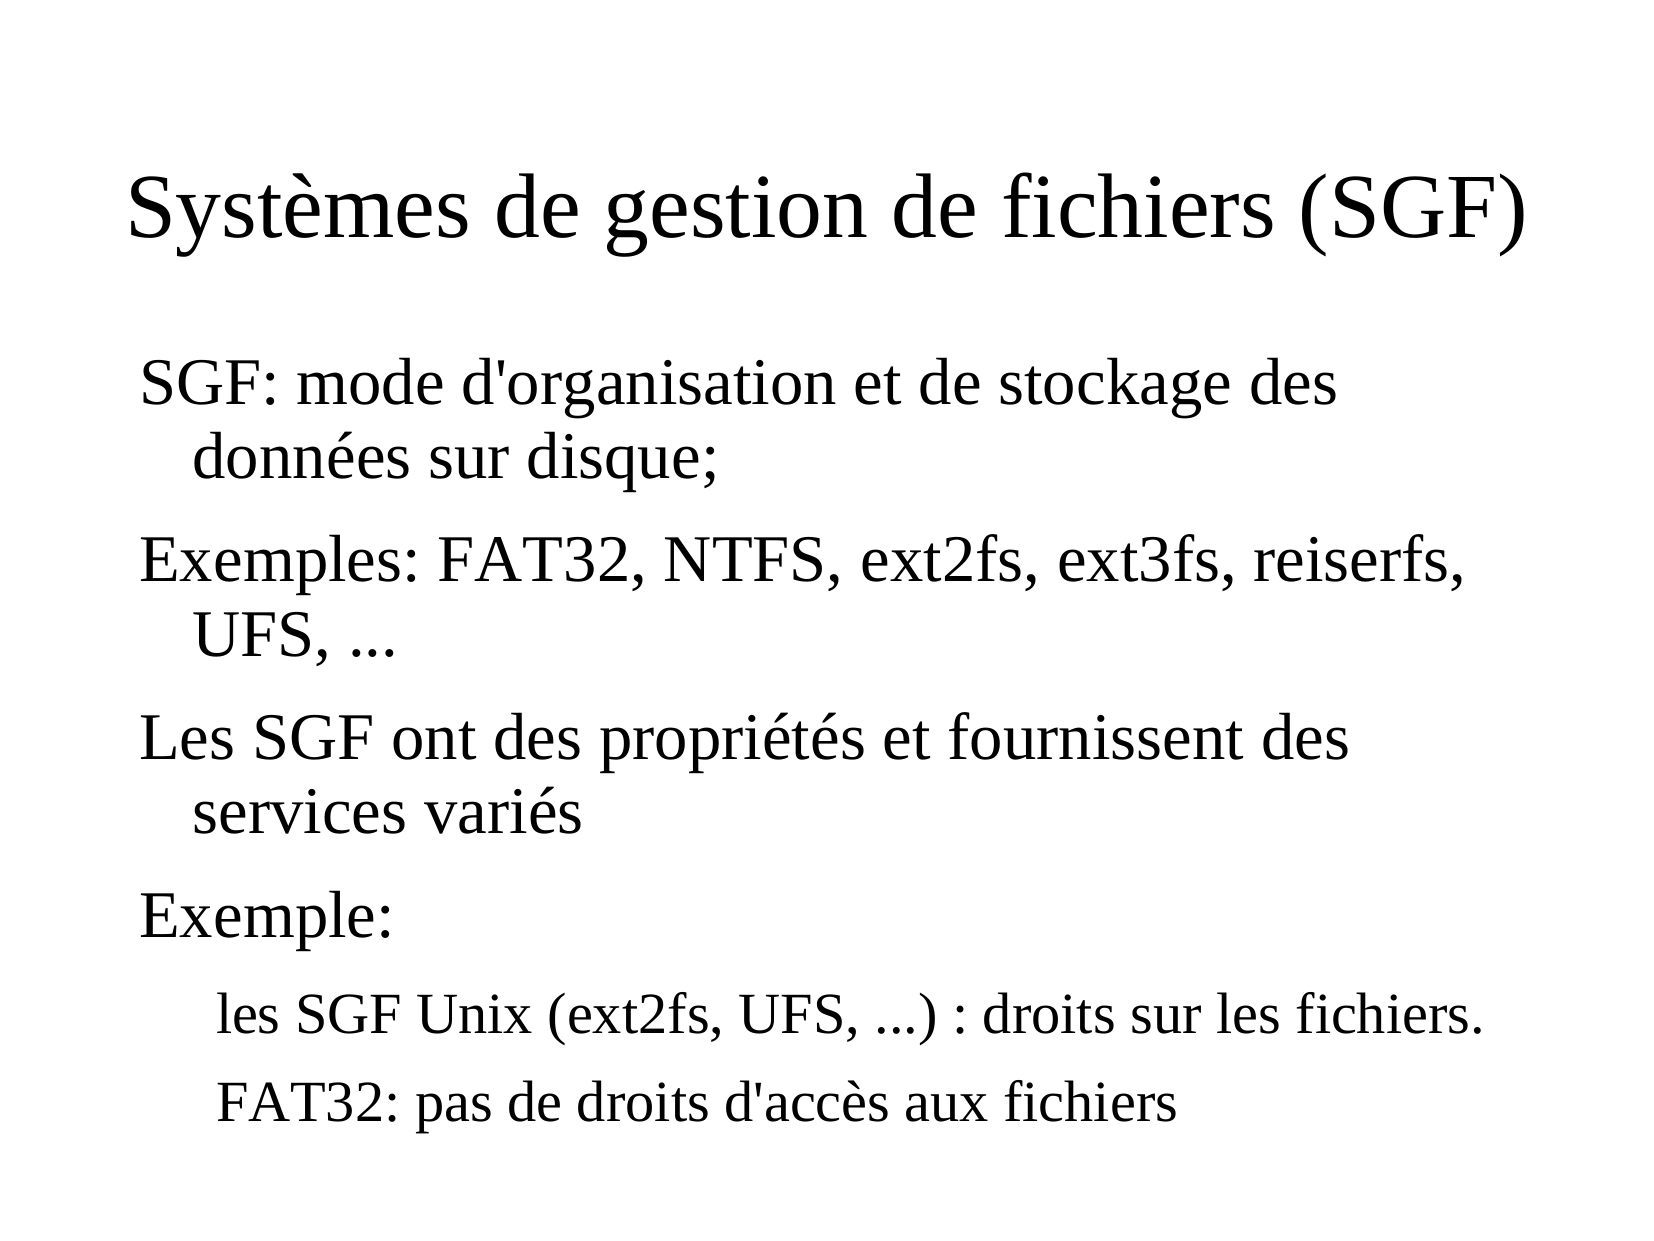

# Systèmes de gestion de fichiers (SGF)
SGF: mode d'organisation et de stockage des données sur disque;
Exemples: FAT32, NTFS, ext2fs, ext3fs, reiserfs, UFS, ...
Les SGF ont des propriétés et fournissent des services variés
Exemple:
les SGF Unix (ext2fs, UFS, ...) : droits sur les fichiers.
FAT32: pas de droits d'accès aux fichiers